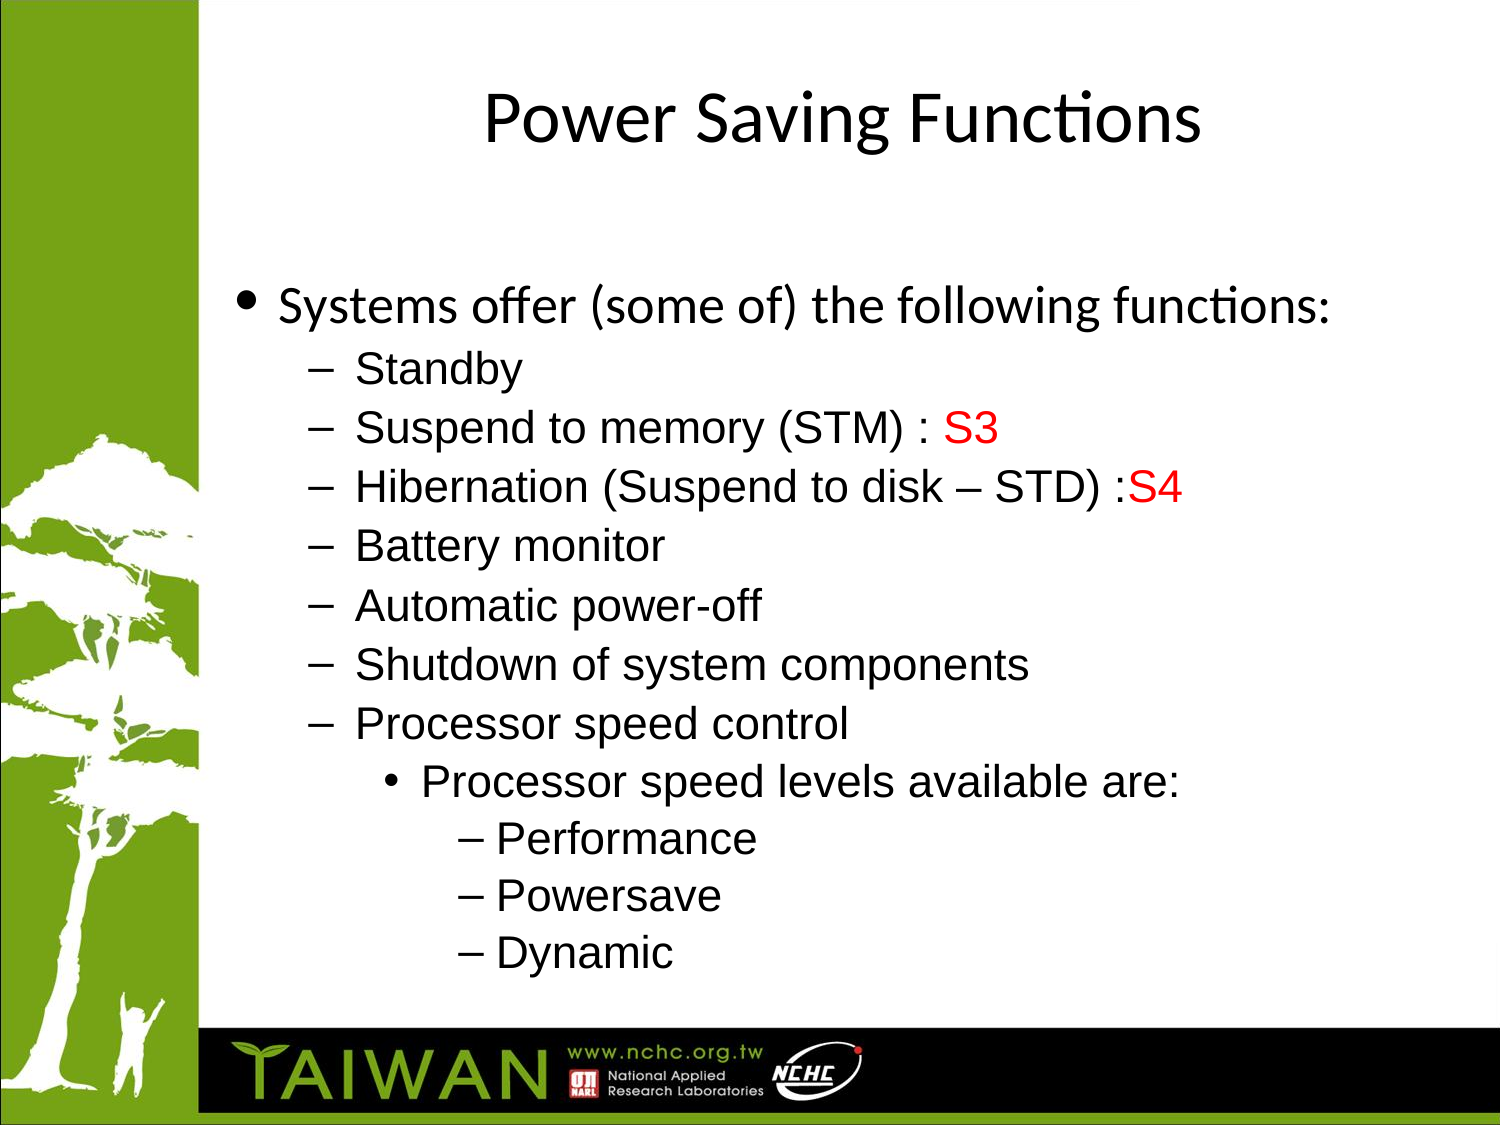

# Power Saving Functions
Systems offer (some of) the following functions:
Standby
Suspend to memory (STM) : S3
Hibernation (Suspend to disk – STD) :S4
Battery monitor
Automatic power-off
Shutdown of system components
Processor speed control
Processor speed levels available are:
Performance
Powersave
Dynamic
Getting Started with Linux: Novell’s Guide to CompTIA’s Linux+ (Course 3060)
15